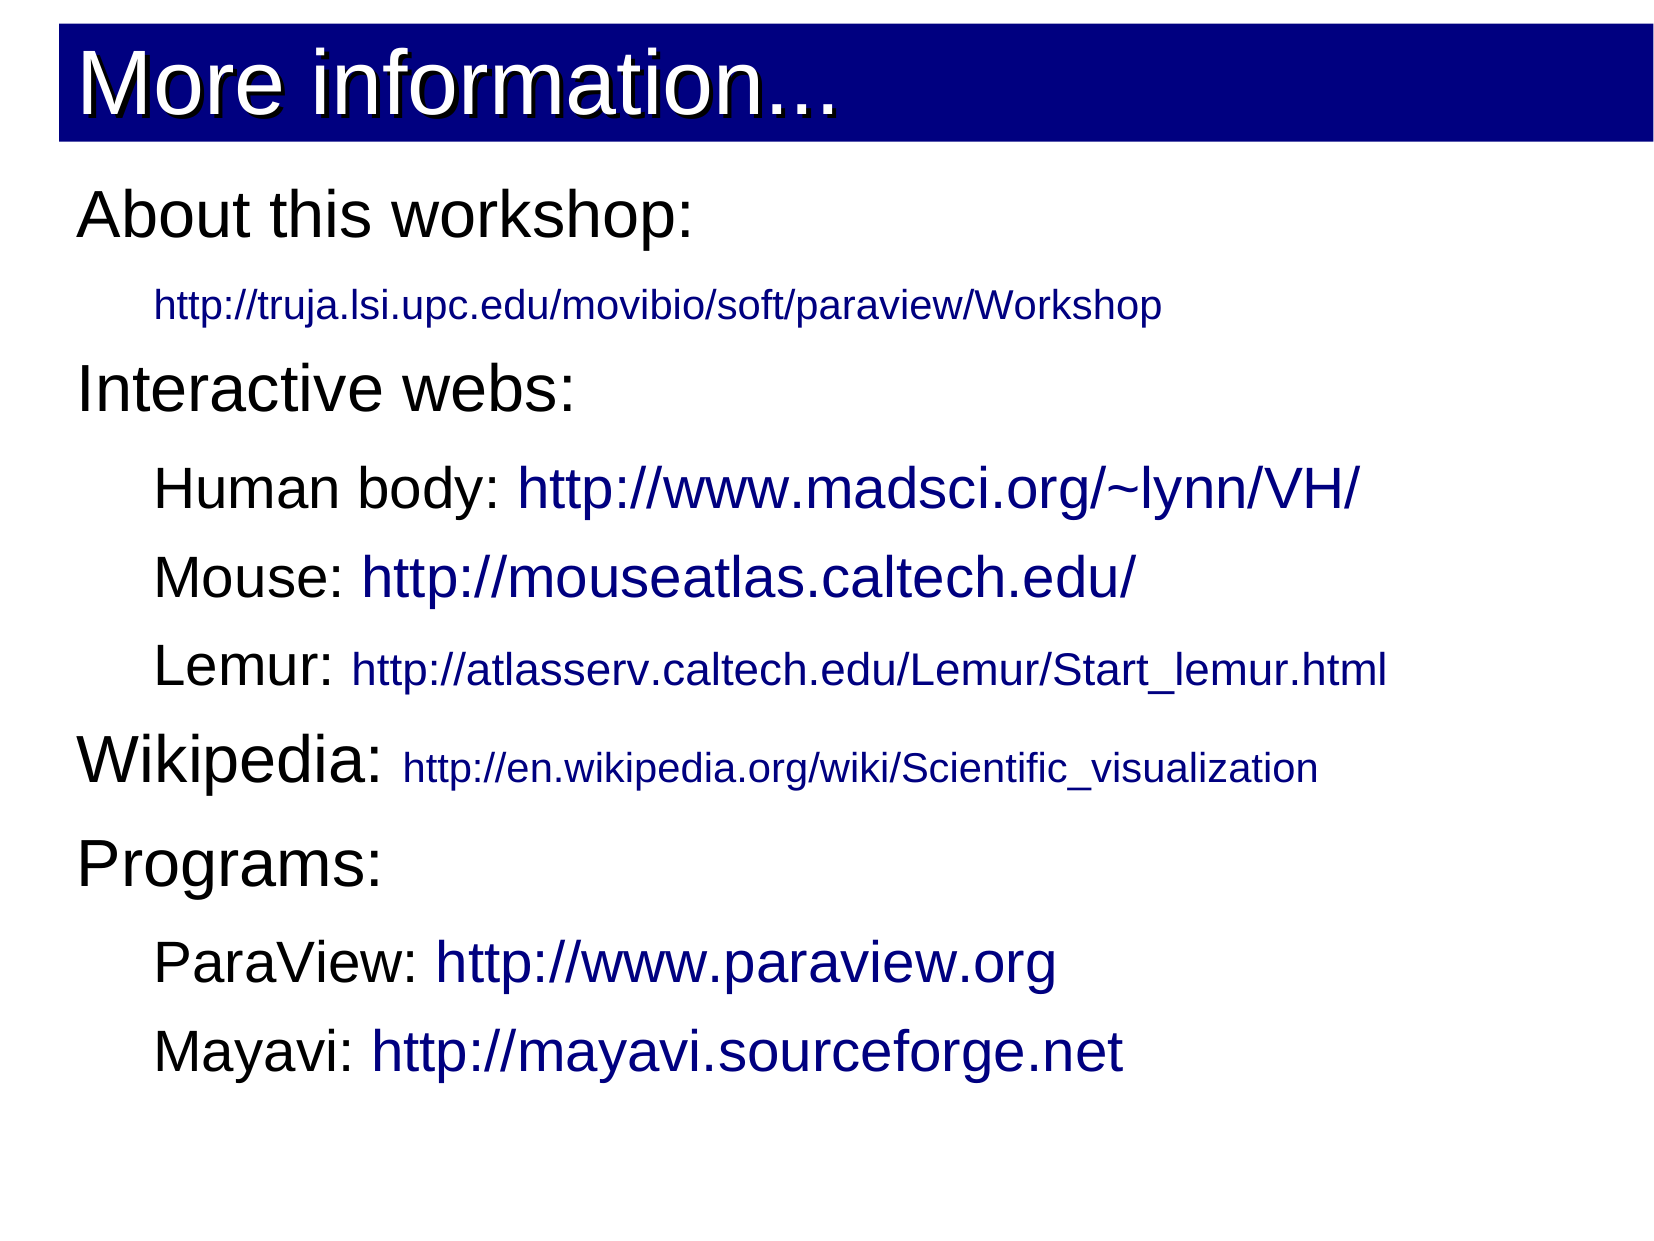

# More information...
About this workshop:
http://truja.lsi.upc.edu/movibio/soft/paraview/Workshop
Interactive webs:
Human body: http://www.madsci.org/~lynn/VH/
Mouse: http://mouseatlas.caltech.edu/
Lemur: http://atlasserv.caltech.edu/Lemur/Start_lemur.html
Wikipedia: http://en.wikipedia.org/wiki/Scientific_visualization
Programs:
ParaView: http://www.paraview.org
Mayavi: http://mayavi.sourceforge.net